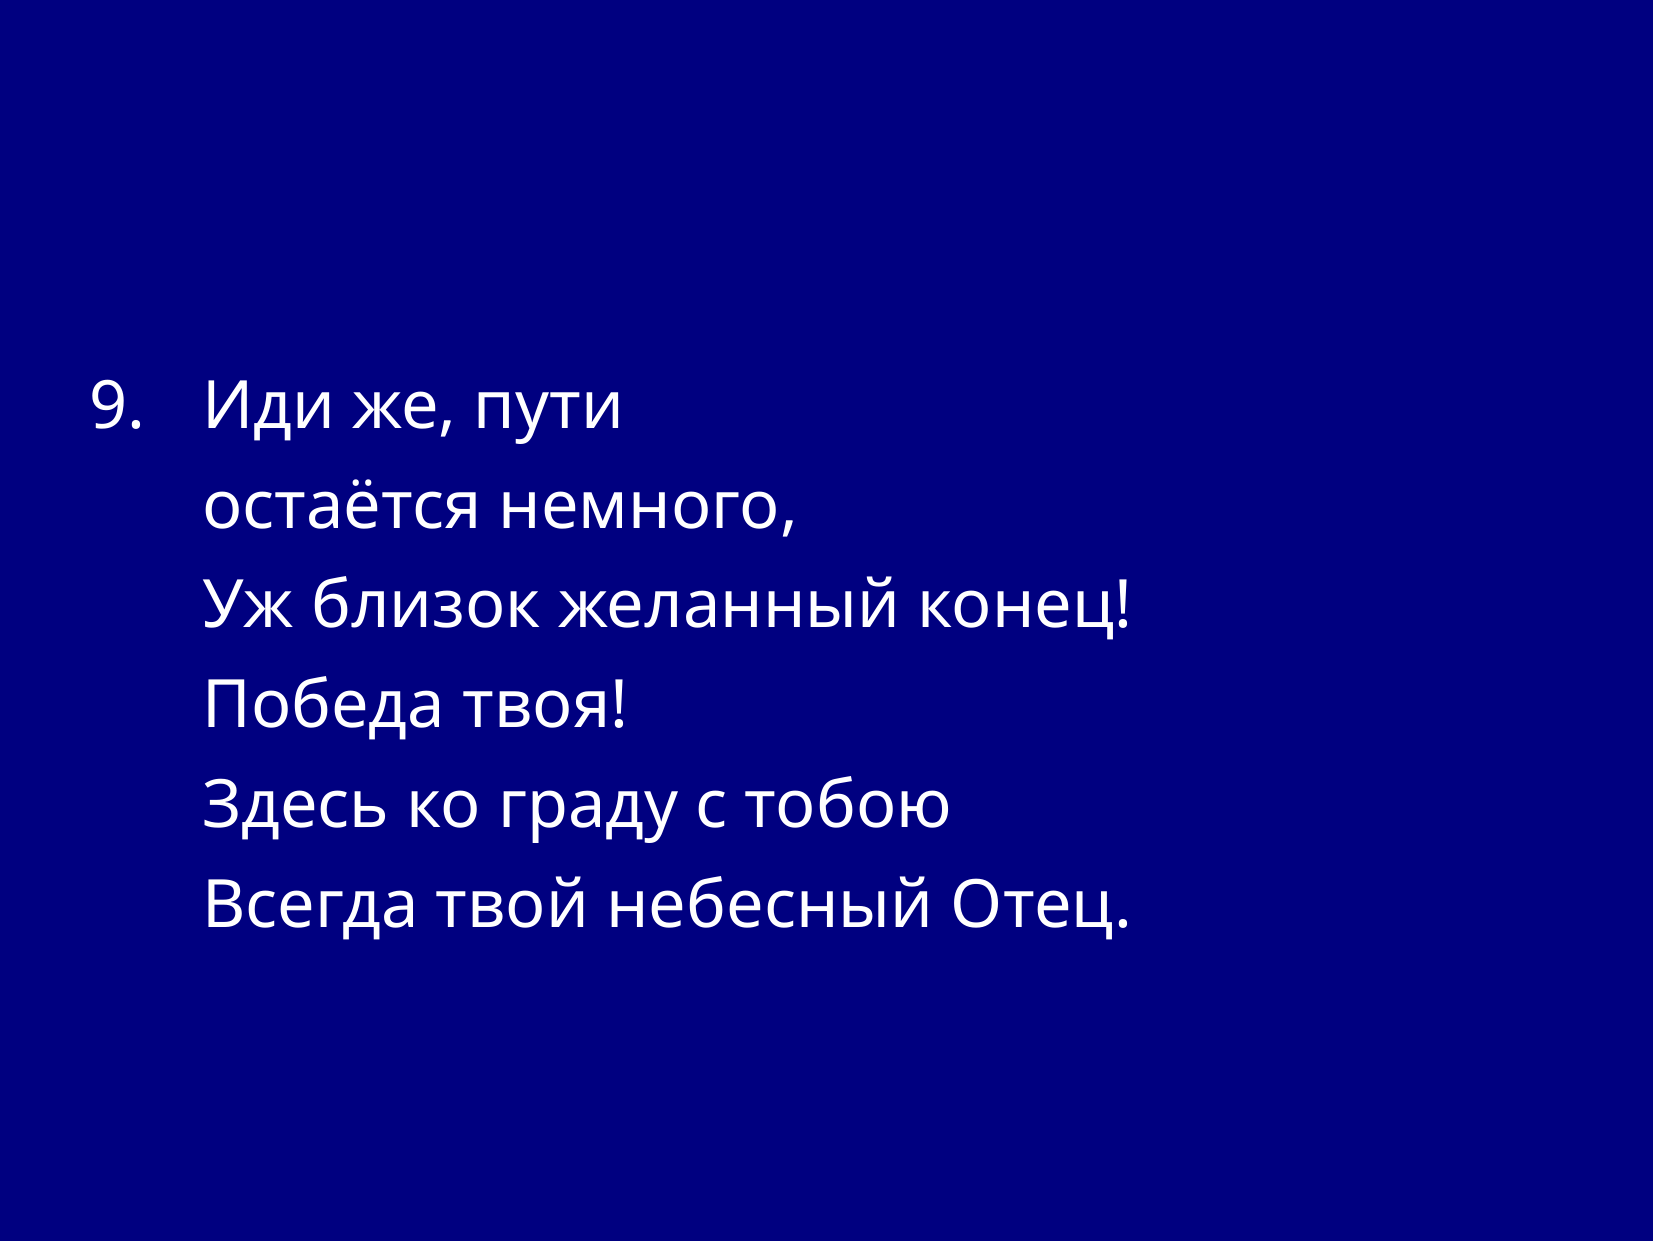

9.	Иди же, пути
	остаётся немного,
	Уж близок желанный конец!
	Победа твоя!
	Здесь ко граду с тобою
	Всегда твой небесный Отец.